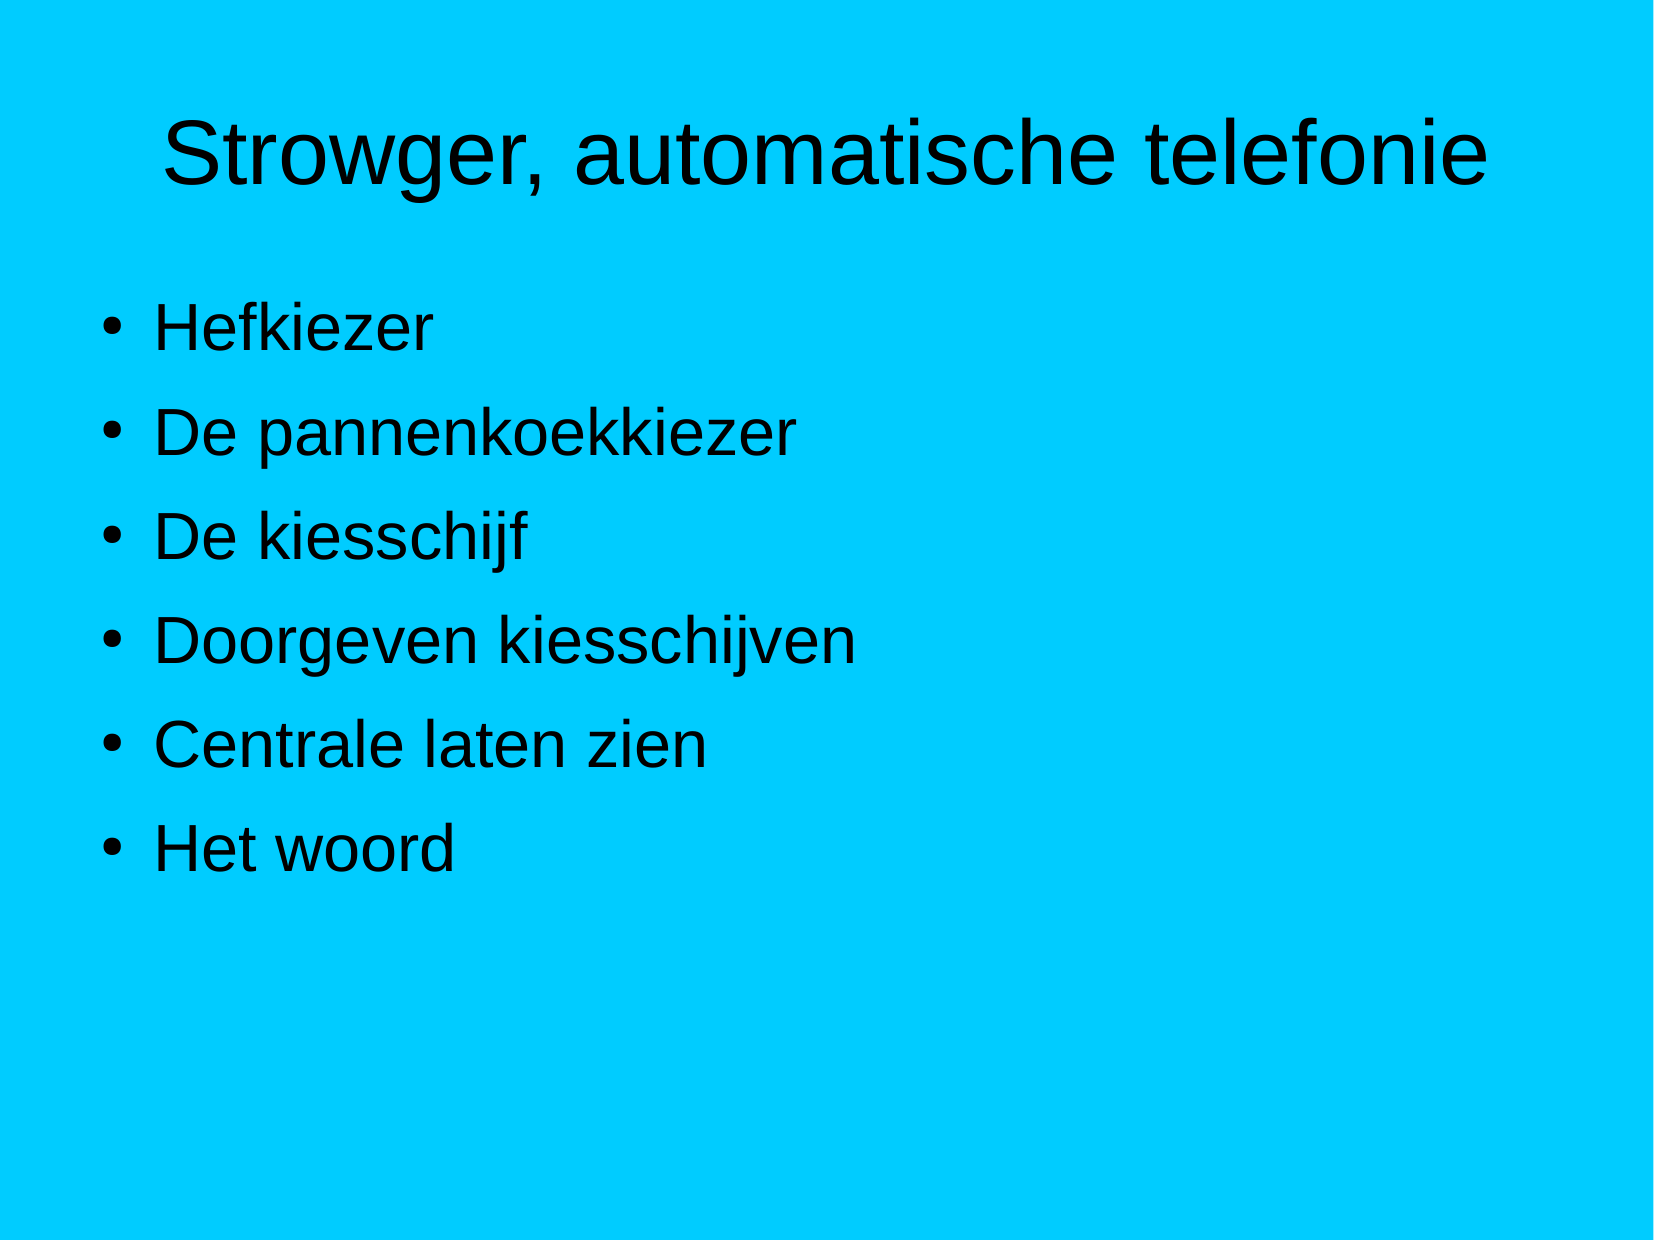

# Strowger, automatische telefonie
Hefkiezer
De pannenkoekkiezer
De kiesschijf
Doorgeven kiesschijven
Centrale laten zien
Het woord